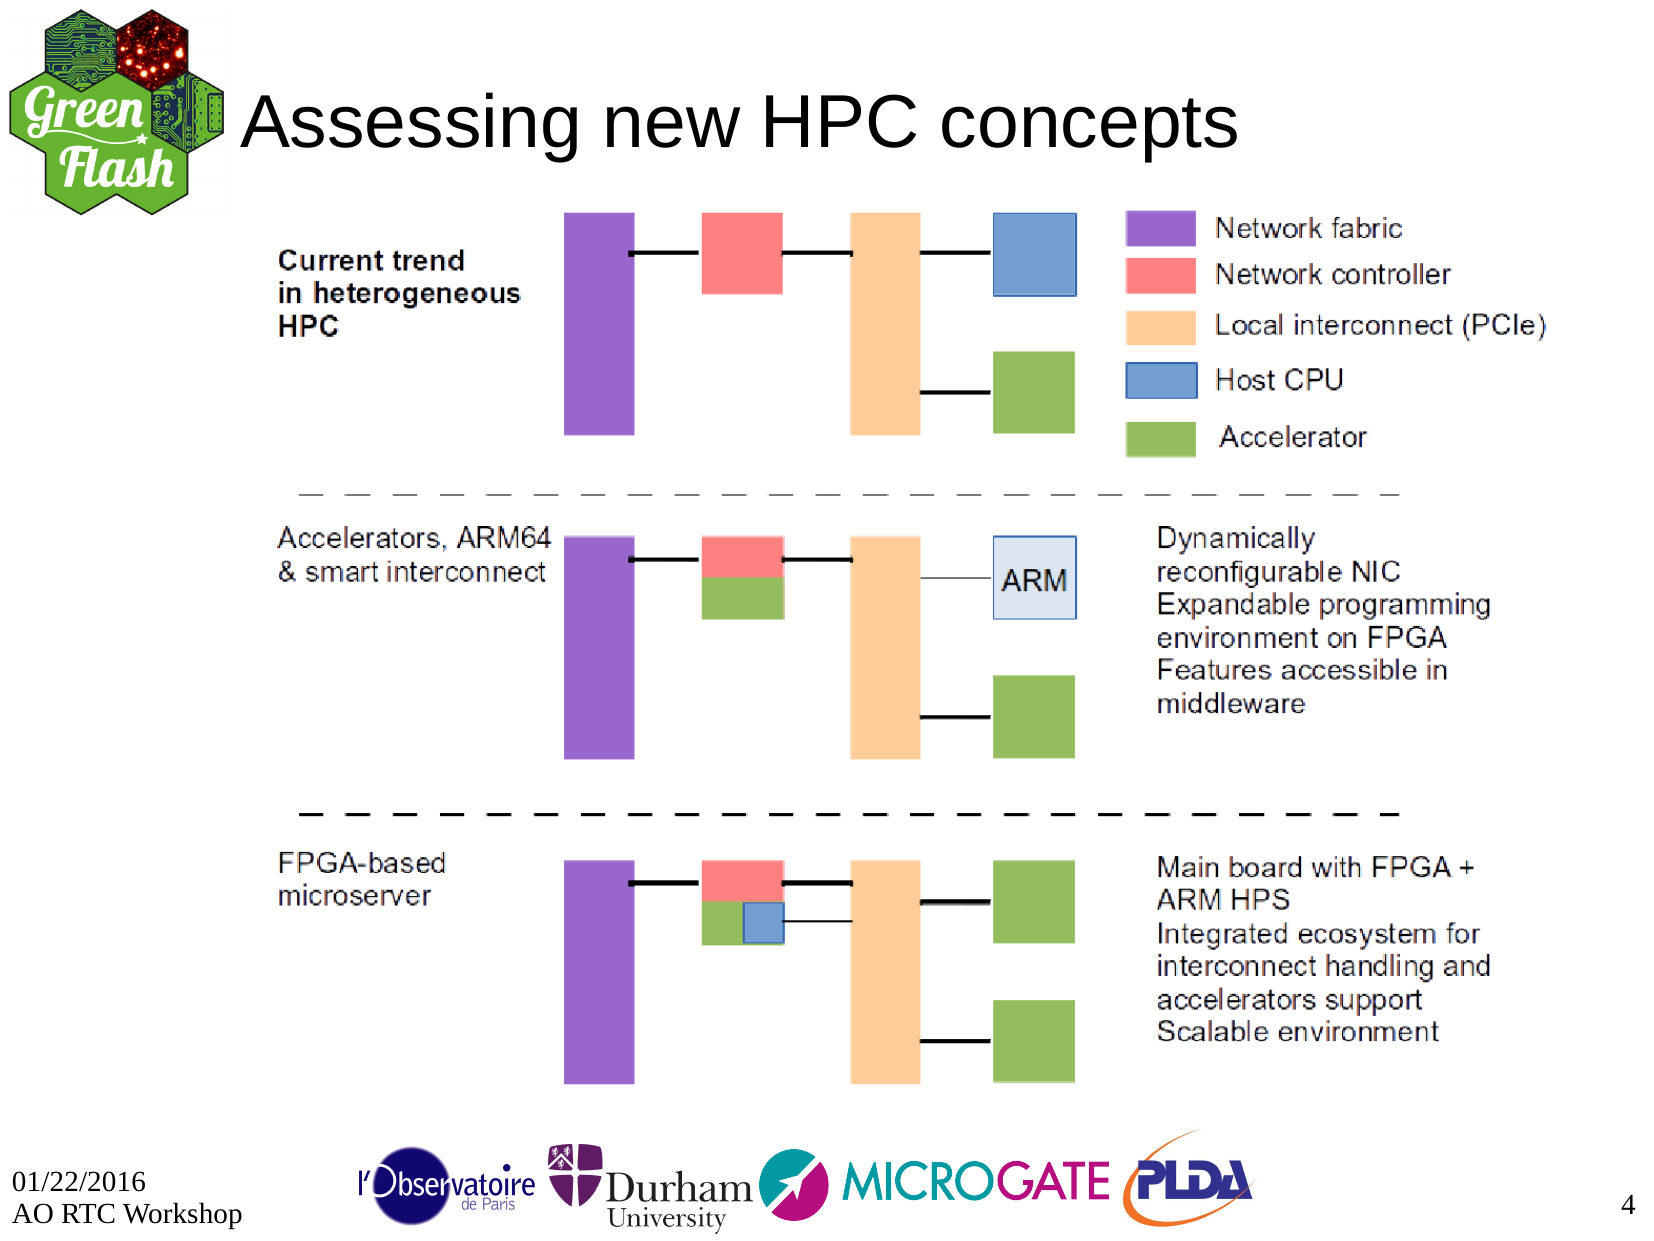

# Assessing new HPC concepts
01/22/2016
4